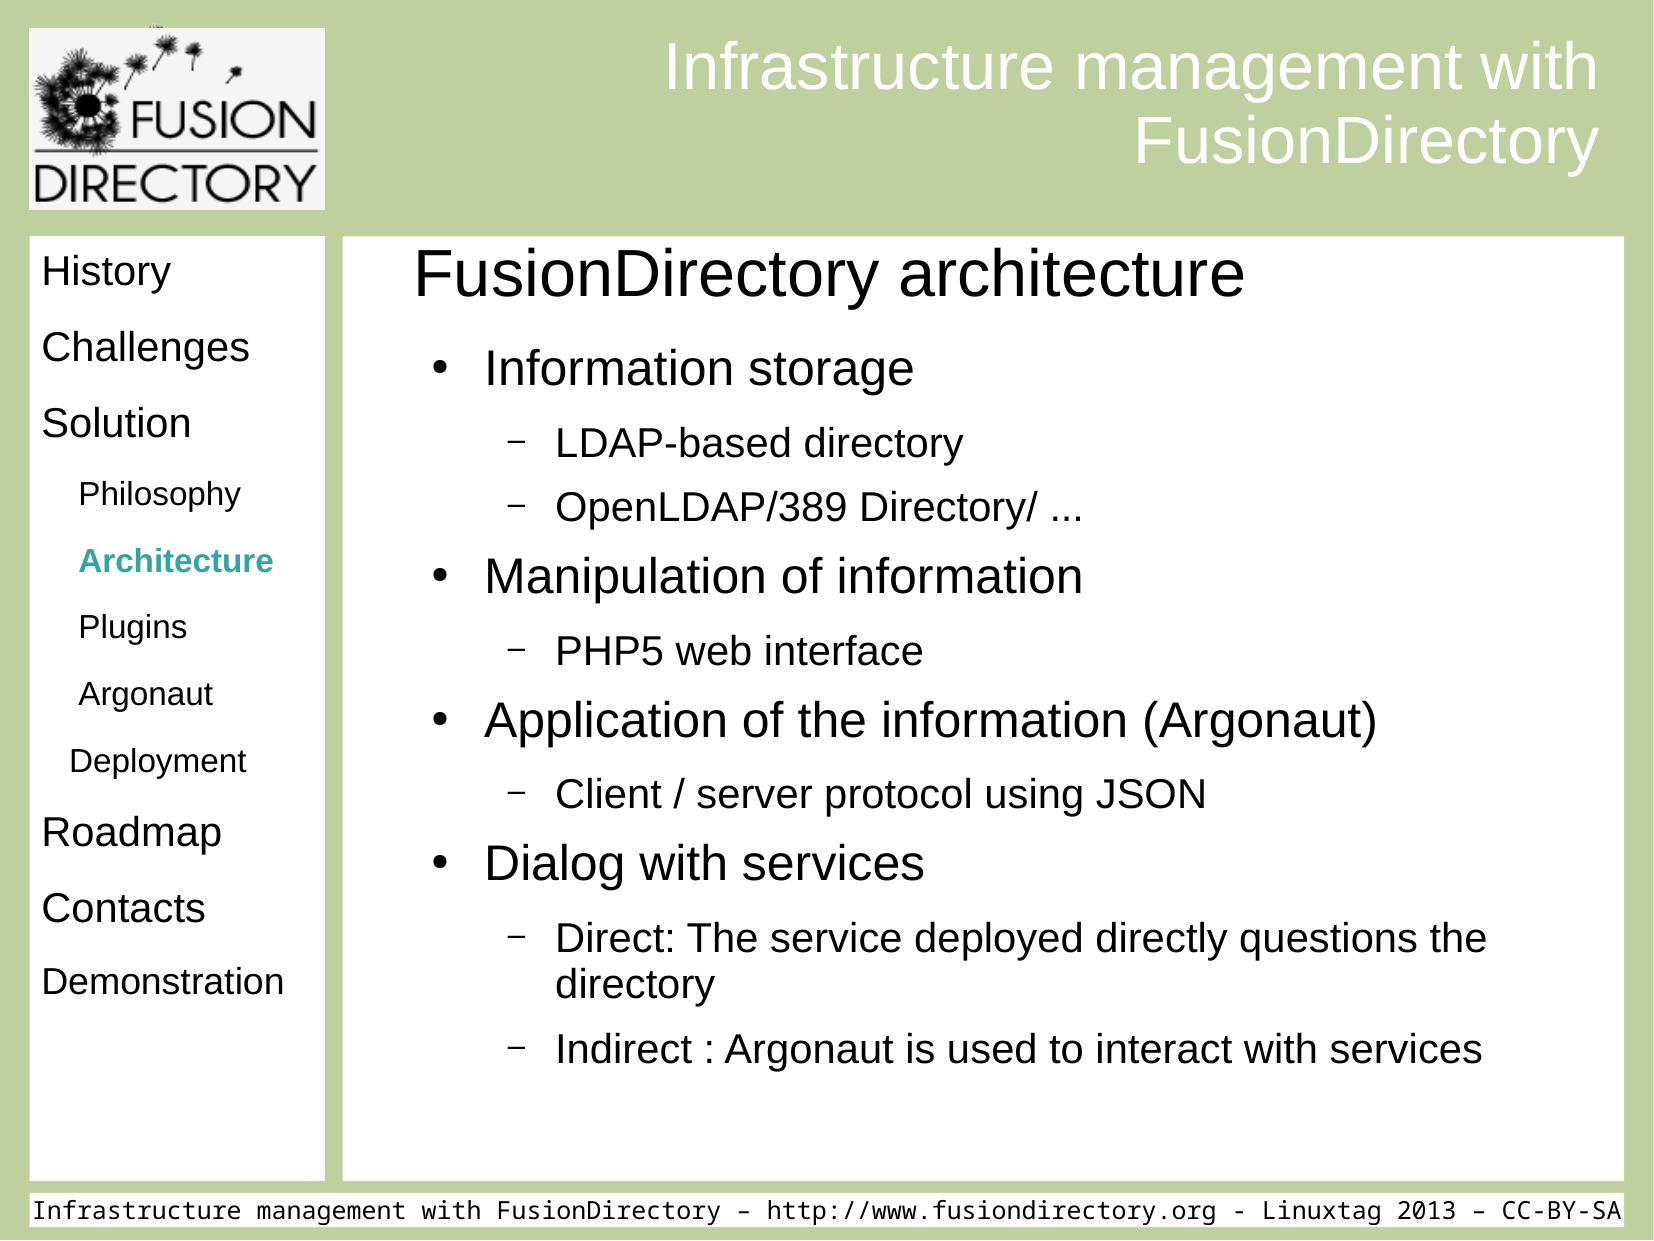

# Infrastructure management with FusionDirectory
History
Challenges
Solution
 Philosophy
 Architecture
 Plugins
 Argonaut
 Deployment
Roadmap
Contacts
Demonstration
FusionDirectory architecture
Information storage
LDAP-based directory
OpenLDAP/389 Directory/ ...
Manipulation of information
PHP5 web interface
Application of the information (Argonaut)
Client / server protocol using JSON
Dialog with services
Direct: The service deployed directly questions the directory
Indirect : Argonaut is used to interact with services